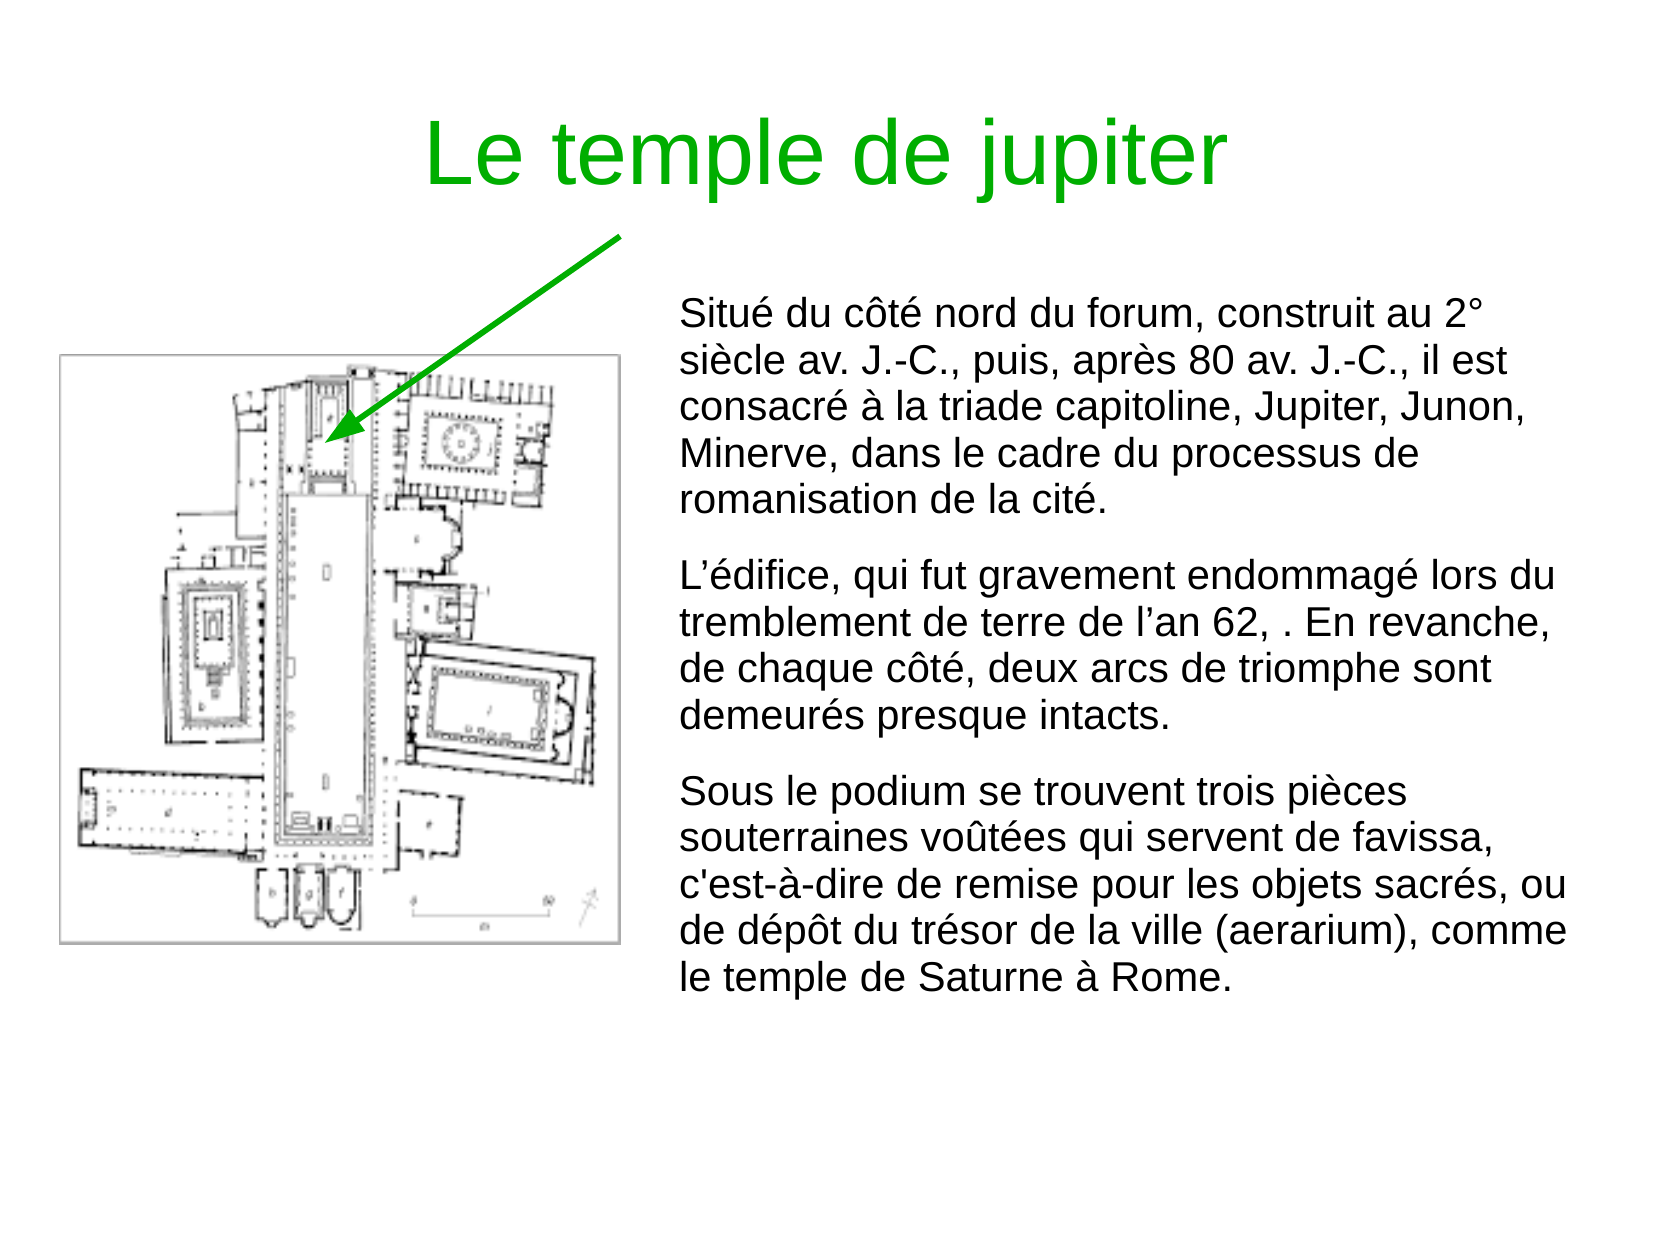

# Le temple de jupiter
Situé du côté nord du forum, construit au 2° siècle av. J.-C., puis, après 80 av. J.-C., il est consacré à la triade capitoline, Jupiter, Junon, Minerve, dans le cadre du processus de romanisation de la cité.
L’édifice, qui fut gravement endommagé lors du tremblement de terre de l’an 62, . En revanche, de chaque côté, deux arcs de triomphe sont demeurés presque intacts.
Sous le podium se trouvent trois pièces souterraines voûtées qui servent de favissa, c'est-à-dire de remise pour les objets sacrés, ou de dépôt du trésor de la ville (aerarium), comme le temple de Saturne à Rome.